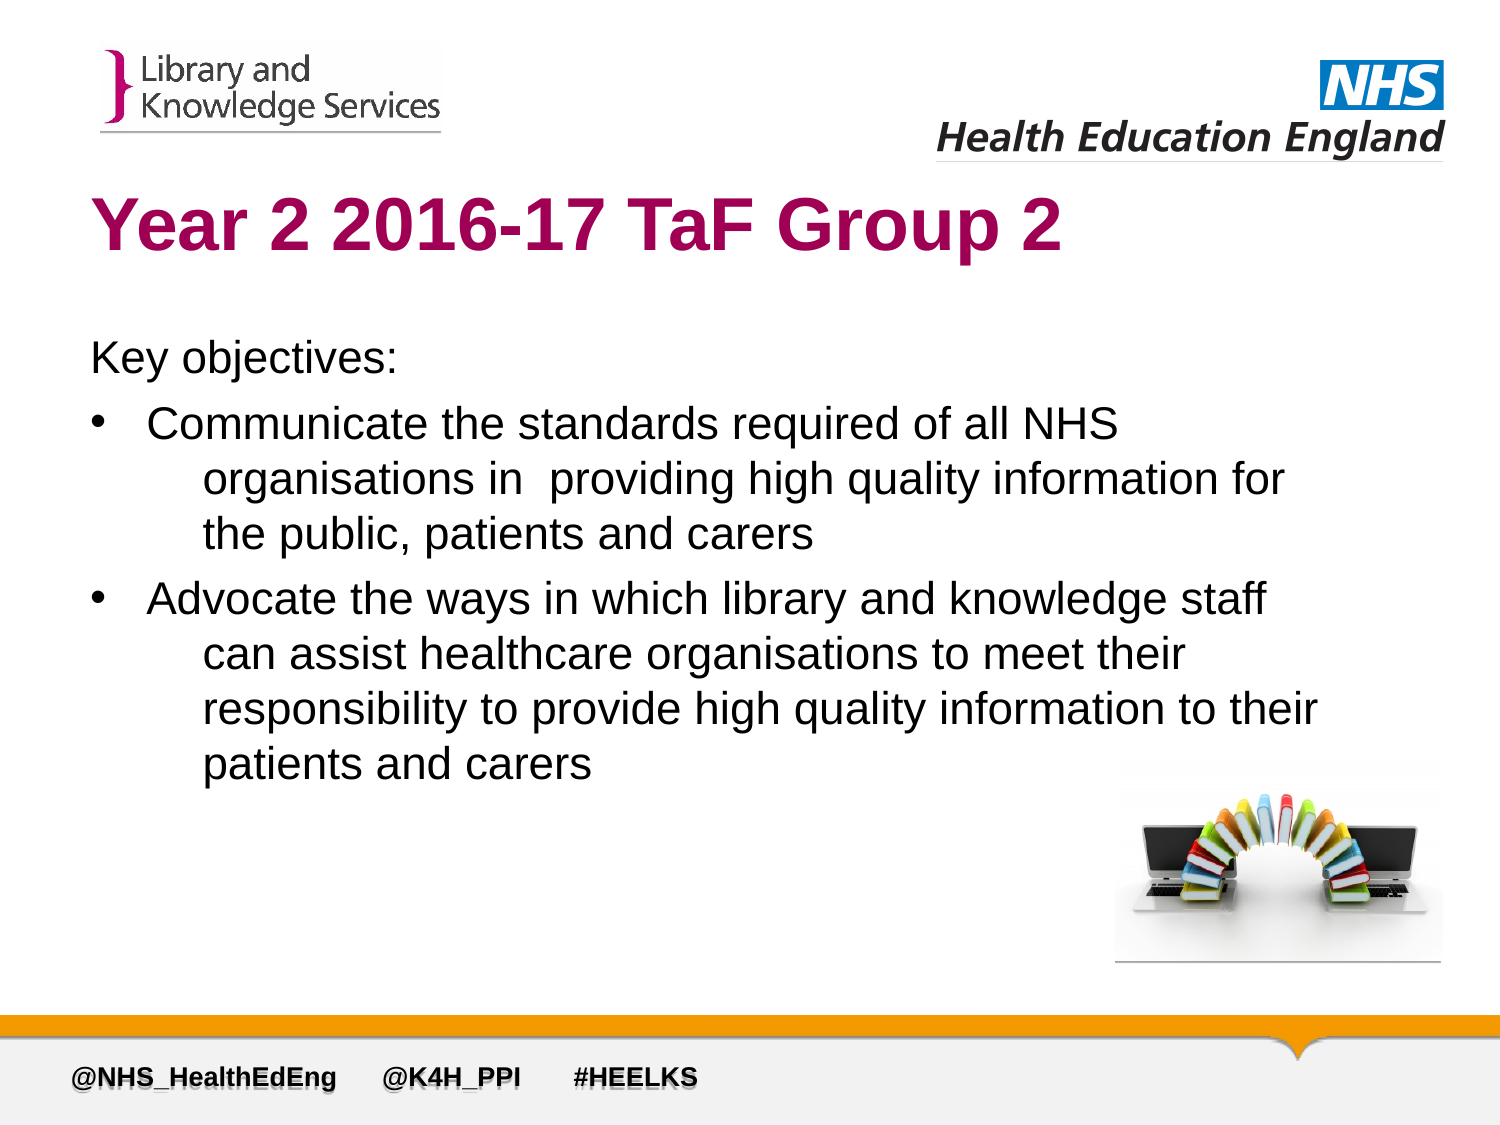

# Year 2 2016-17 TaF Group 2
Key objectives:
Communicate the standards required of all NHS organisations in providing high quality information for the public, patients and carers
Advocate the ways in which library and knowledge staff can assist healthcare organisations to meet their responsibility to provide high quality information to their patients and carers
@NHS_HealthEdEng @K4H_PPI #HEELKS